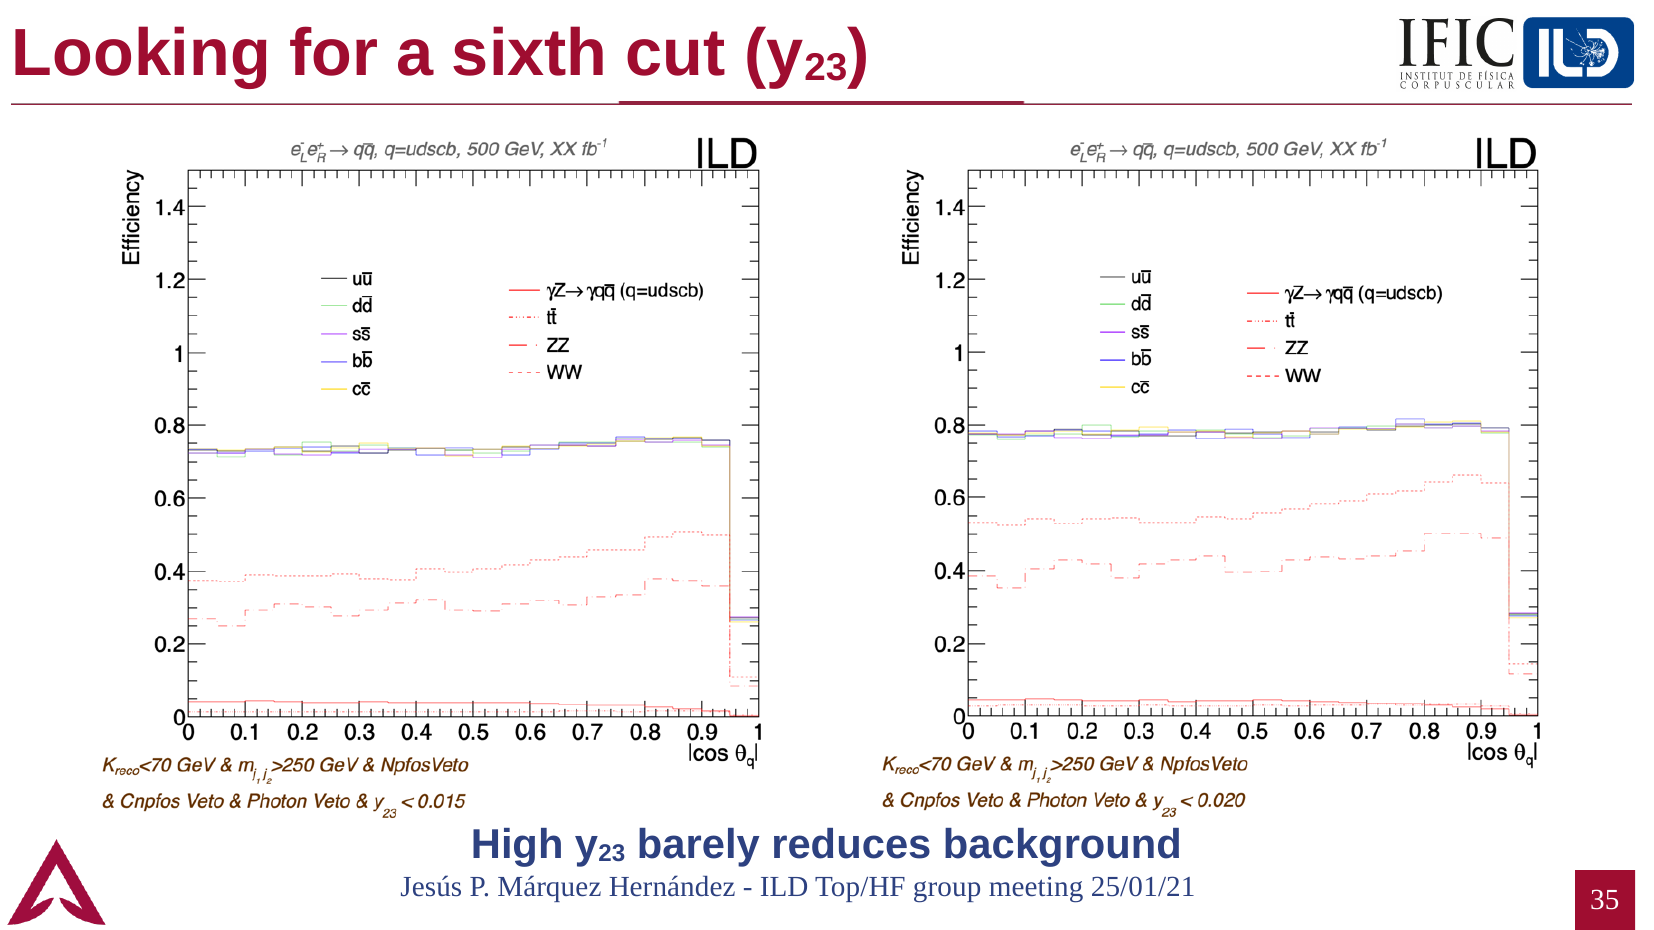

# Looking for a sixth cut (y23)
High y23 barely reduces background
35